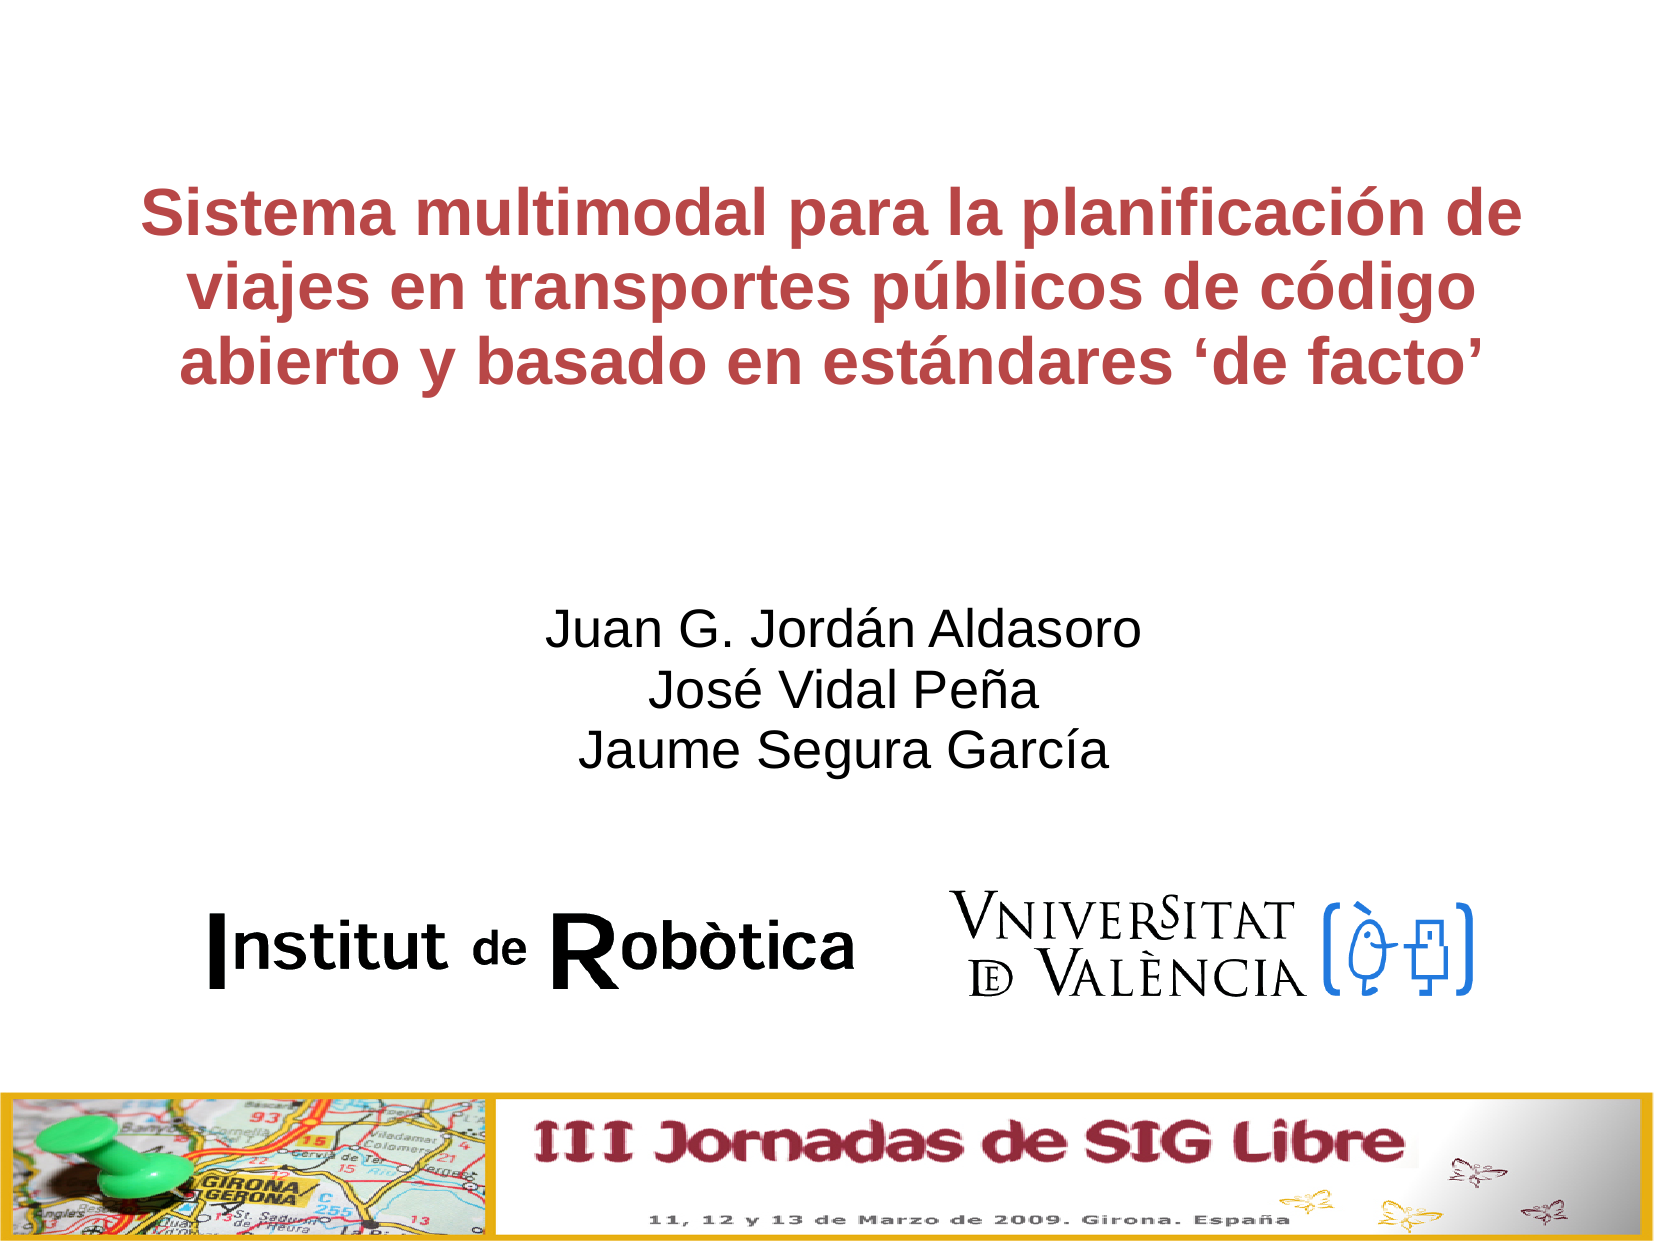

# Sistema multimodal para la planificación de viajes en transportes públicos de código abierto y basado en estándares ‘de facto’
Juan G. Jordán Aldasoro
José Vidal Peña
Jaume Segura García